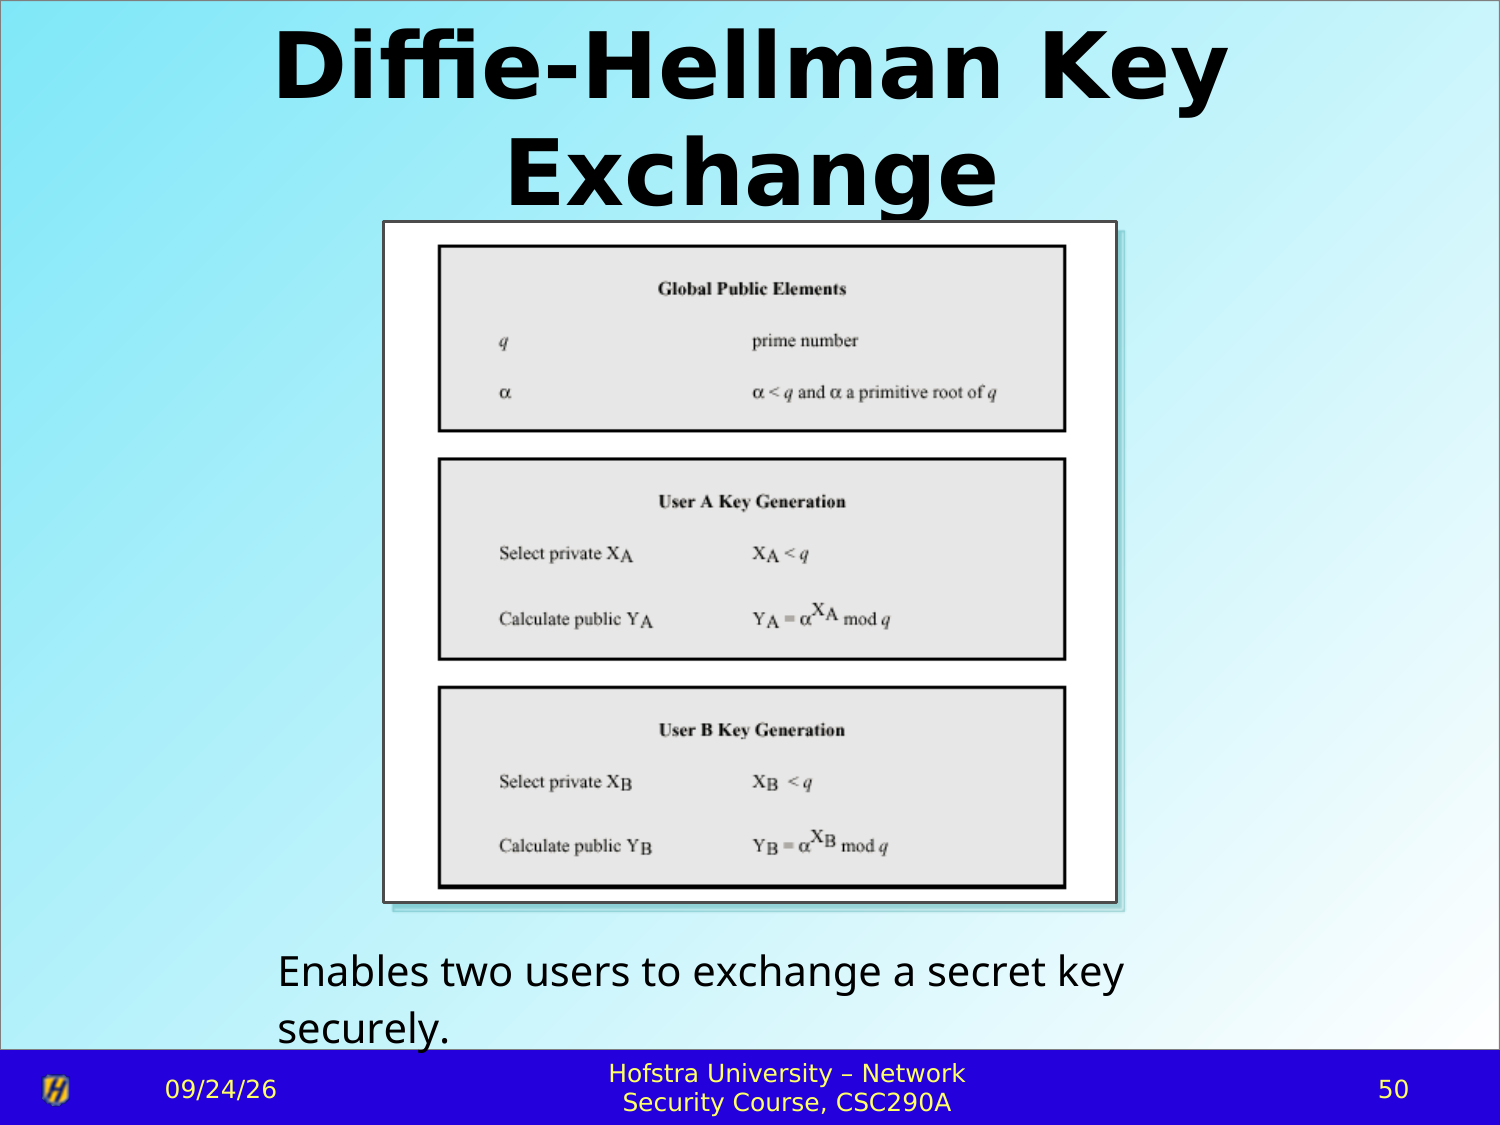

# Diffie-Hellman Key Exchange
Enables two users to exchange a secret key securely.
50